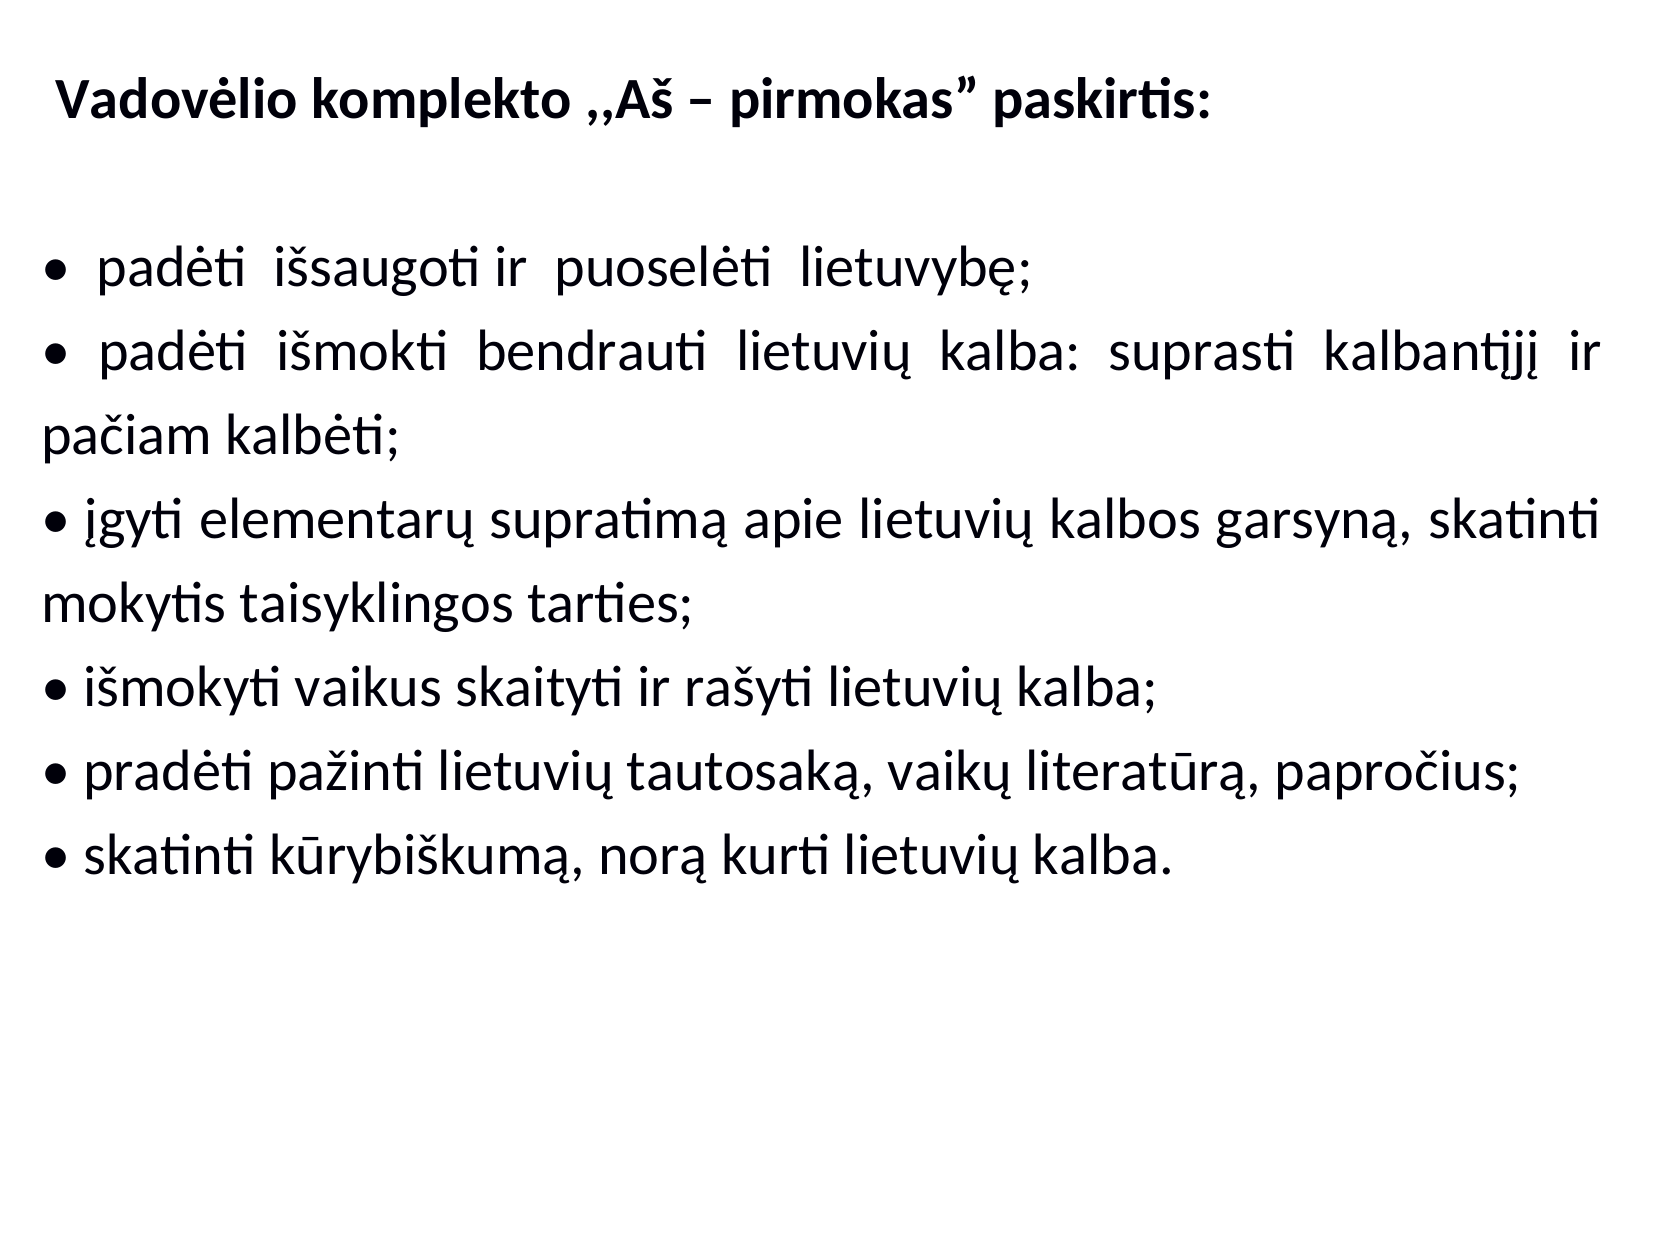

Vadovėlio komplekto ,,Aš – pirmokas” paskirtis:
• padėti išsaugoti ir puoselėti lietuvybę;
• padėti išmokti bendrauti lietuvių kalba: suprasti kalbantįjį ir pačiam kalbėti;
• įgyti elementarų supratimą apie lietuvių kalbos garsyną, skatinti mokytis taisyklingos tarties;
• išmokyti vaikus skaityti ir rašyti lietuvių kalba;
• pradėti pažinti lietuvių tautosaką, vaikų literatūrą, papročius;
• skatinti kūrybiškumą, norą kurti lietuvių kalba.